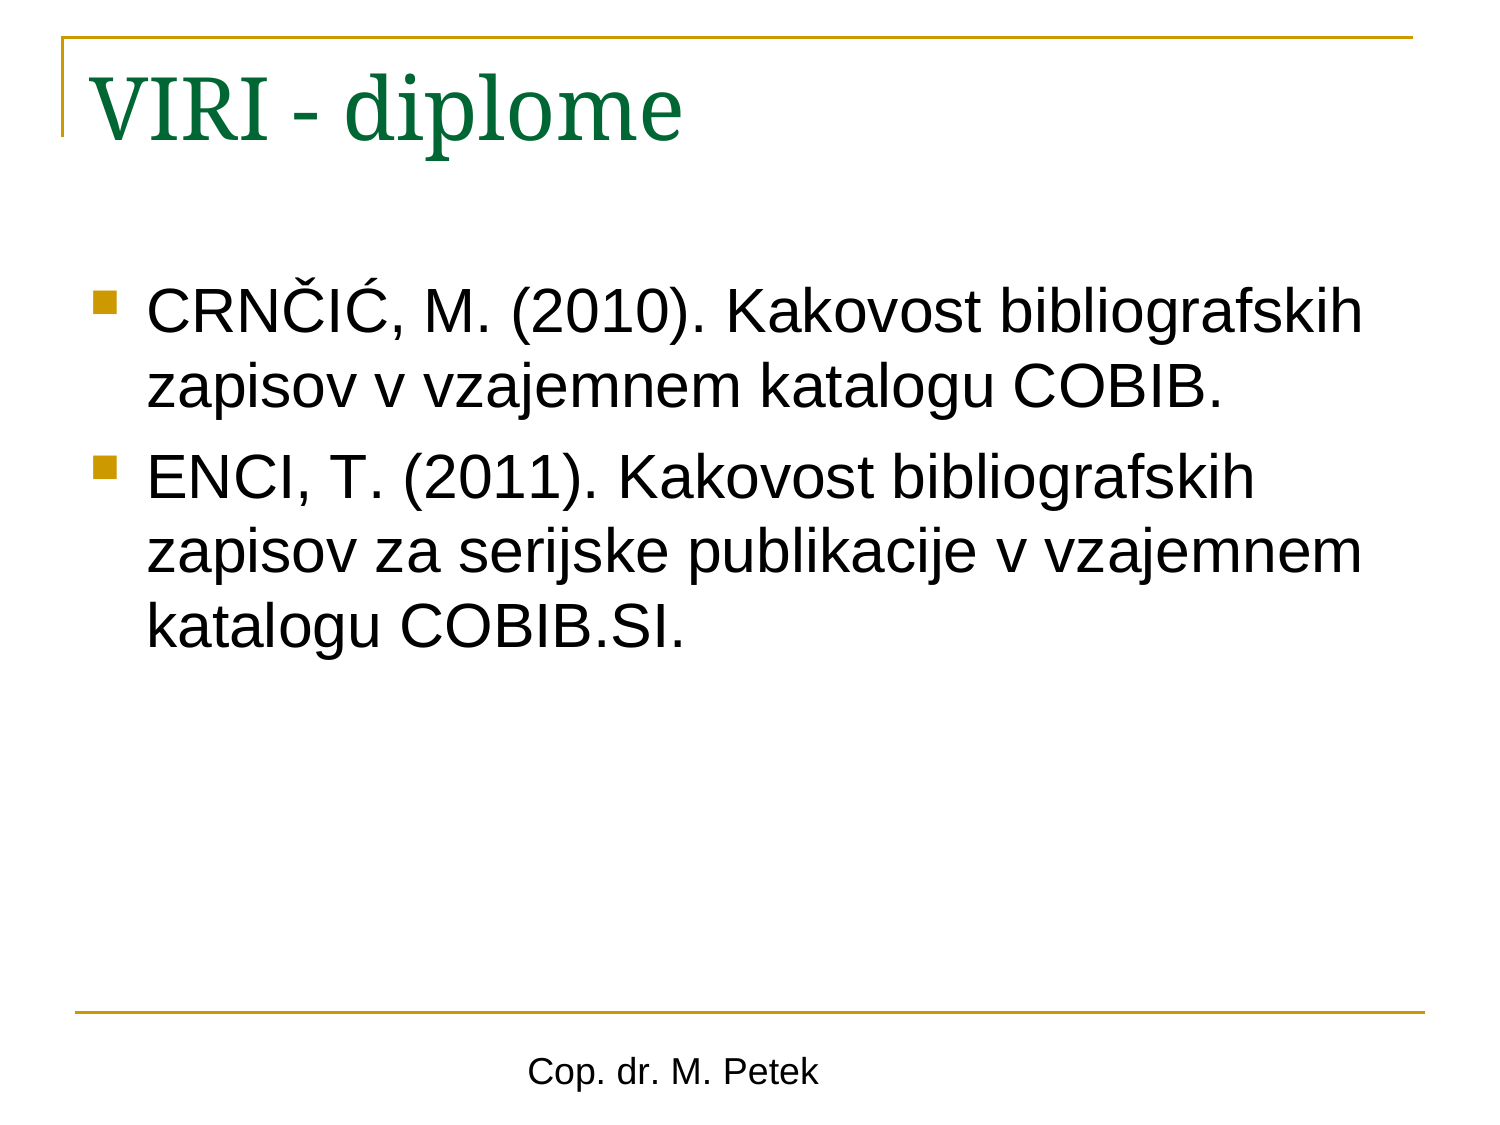

# VIRI - diplome
CRNČIĆ, M. (2010). Kakovost bibliografskih zapisov v vzajemnem katalogu COBIB.
ENCI, T. (2011). Kakovost bibliografskih zapisov za serijske publikacije v vzajemnem katalogu COBIB.SI.
Cop. dr. M. Petek